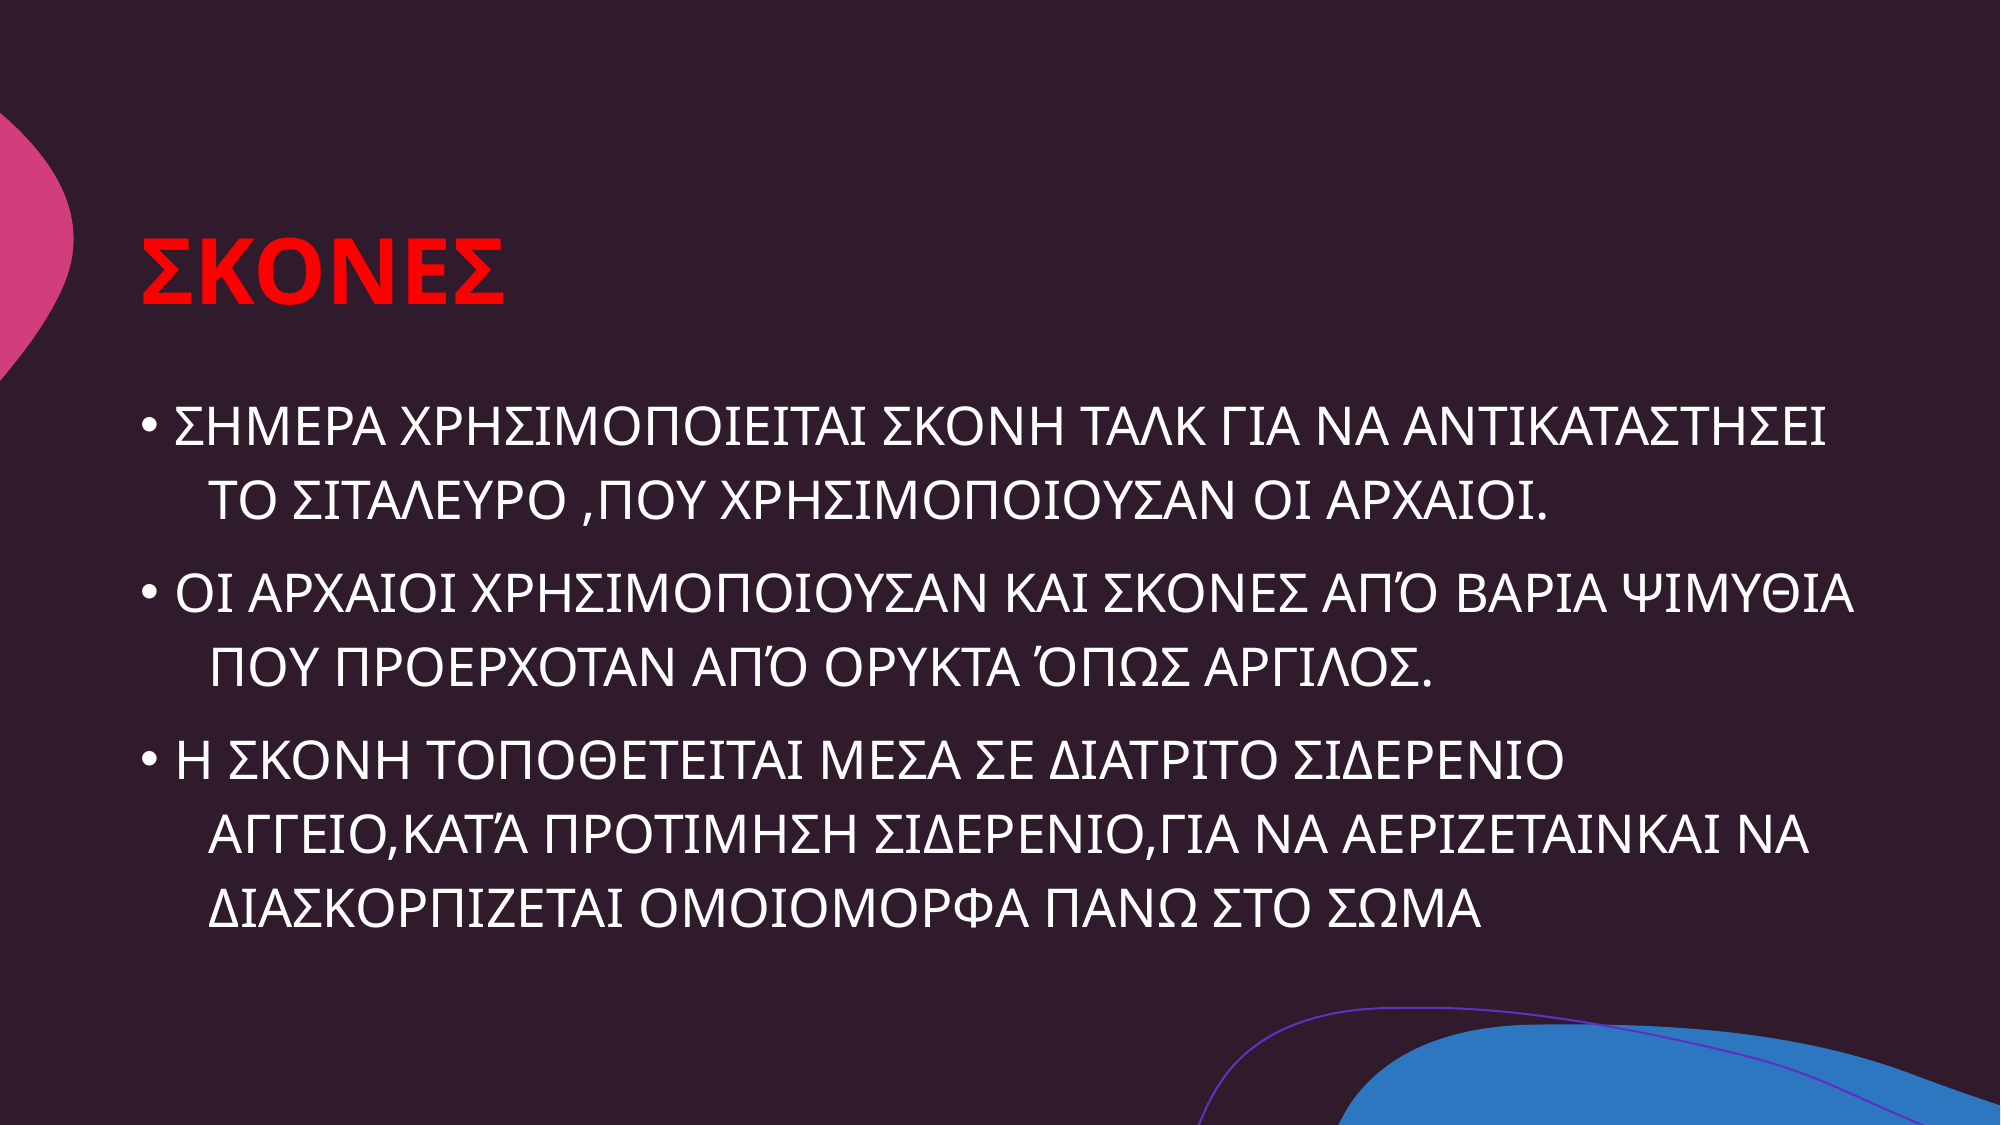

# ΣΚΟΝΕΣ
ΣΗΜΕΡΑ ΧΡΗΣΙΜΟΠΟΙΕΙΤΑΙ ΣΚΟΝΗ ΤΑΛΚ ΓΙΑ ΝΑ ΑΝΤΙΚΑΤΑΣΤΗΣΕΙ ΤΟ ΣΙΤΑΛΕΥΡΟ ,ΠΟΥ ΧΡΗΣΙΜΟΠΟΙΟΥΣΑΝ ΟΙ ΑΡΧΑΙΟΙ.
ΟΙ ΑΡΧΑΙΟΙ ΧΡΗΣΙΜΟΠΟΙΟΥΣΑΝ ΚΑΙ ΣΚΟΝΕΣ ΑΠΌ ΒΑΡΙΑ ΨΙΜΥΘΙΑ ΠΟΥ ΠΡΟΕΡΧΟΤΑΝ ΑΠΌ ΟΡΥΚΤΑ ΌΠΩΣ ΑΡΓΙΛΟΣ.
Η ΣΚΟΝΗ ΤΟΠΟΘΕΤΕΙΤΑΙ ΜΕΣΑ ΣΕ ΔΙΑΤΡΙΤΟ ΣΙΔΕΡΕΝΙΟ ΑΓΓΕΙΟ,ΚΑΤΆ ΠΡΟΤΙΜΗΣΗ ΣΙΔΕΡΕΝΙΟ,ΓΙΑ ΝΑ ΑΕΡΙΖΕΤΑΙΝΚΑΙ ΝΑ ΔΙΑΣΚΟΡΠΙΖΕΤΑΙ ΟΜΟΙΟΜΟΡΦΑ ΠΑΝΩ ΣΤΟ ΣΩΜΑ